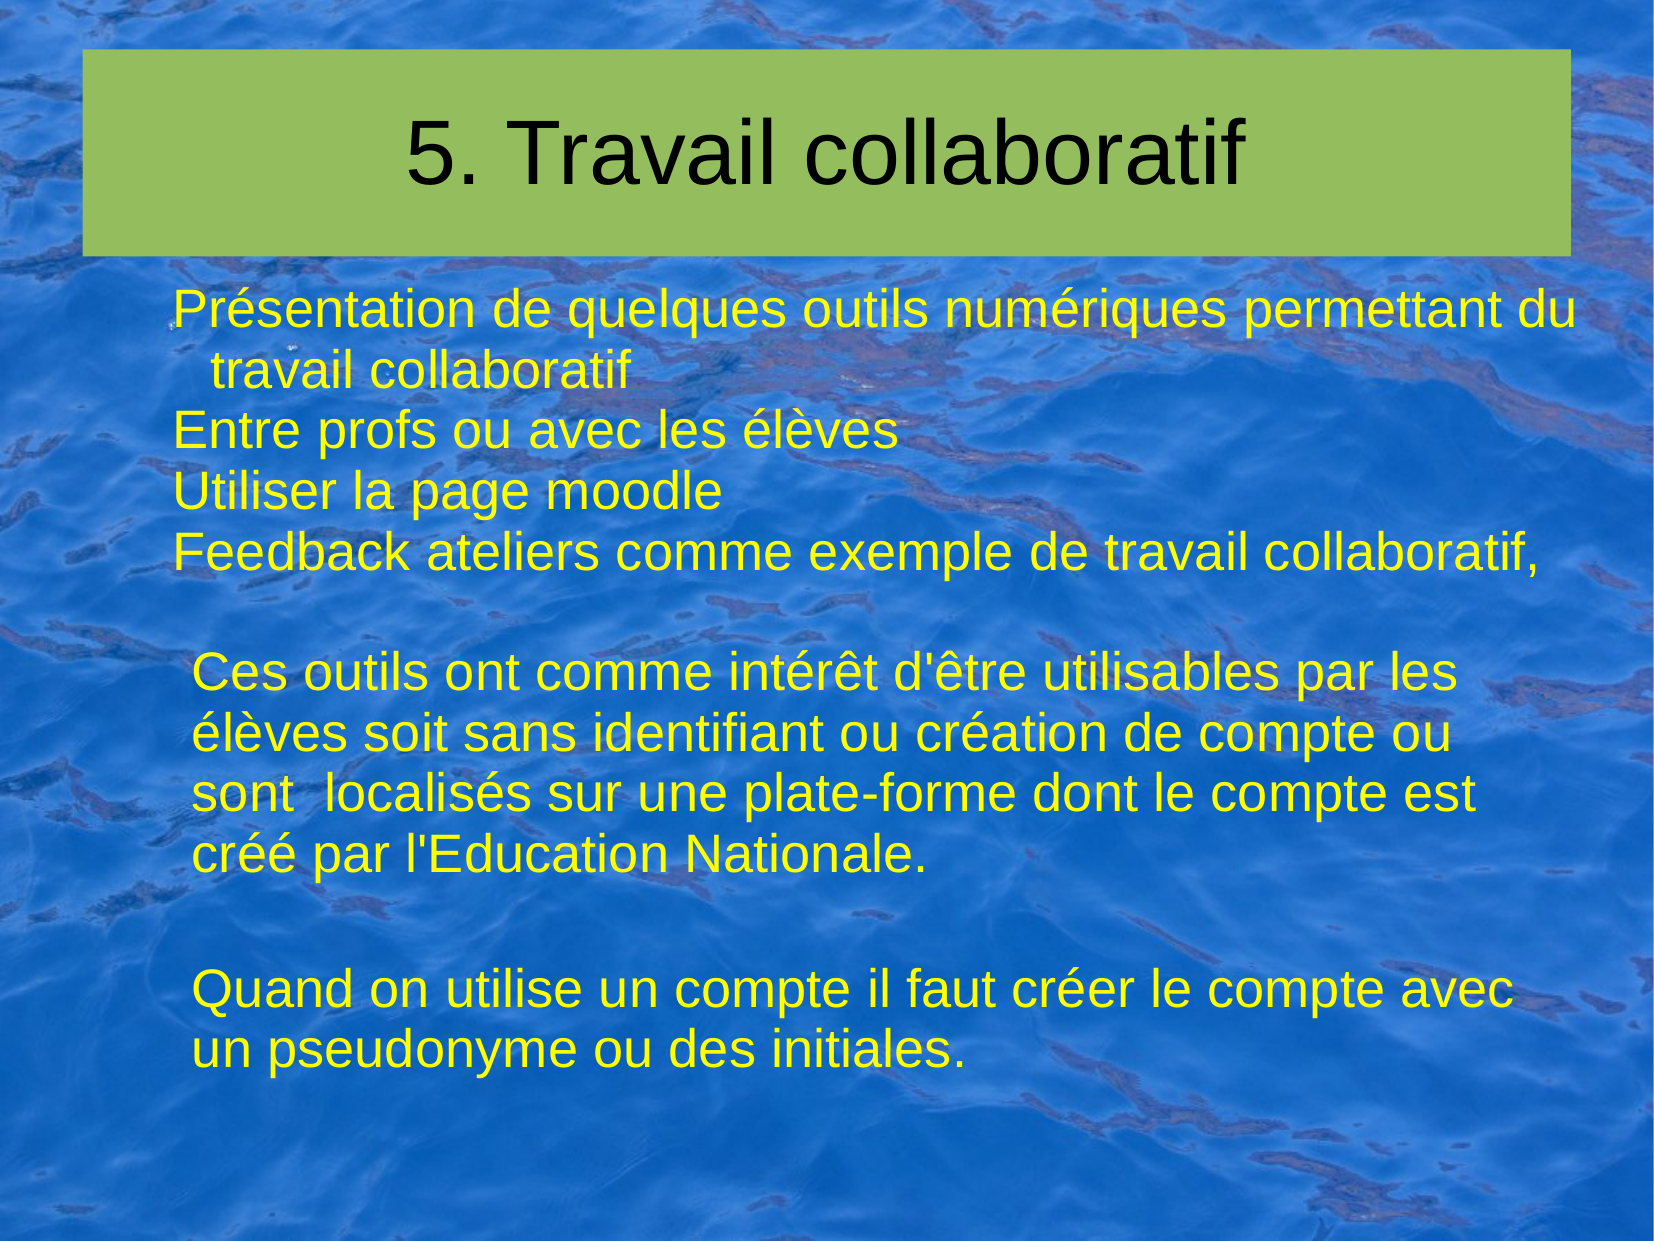

# 5. Travail collaboratif
Présentation de quelques outils numériques permettant du travail collaboratif
Entre profs ou avec les élèves
Utiliser la page moodle
Feedback ateliers comme exemple de travail collaboratif,
Ces outils ont comme intérêt d'être utilisables par les élèves soit sans identifiant ou création de compte ou sont localisés sur une plate-forme dont le compte est créé par l'Education Nationale.
Quand on utilise un compte il faut créer le compte avec un pseudonyme ou des initiales.